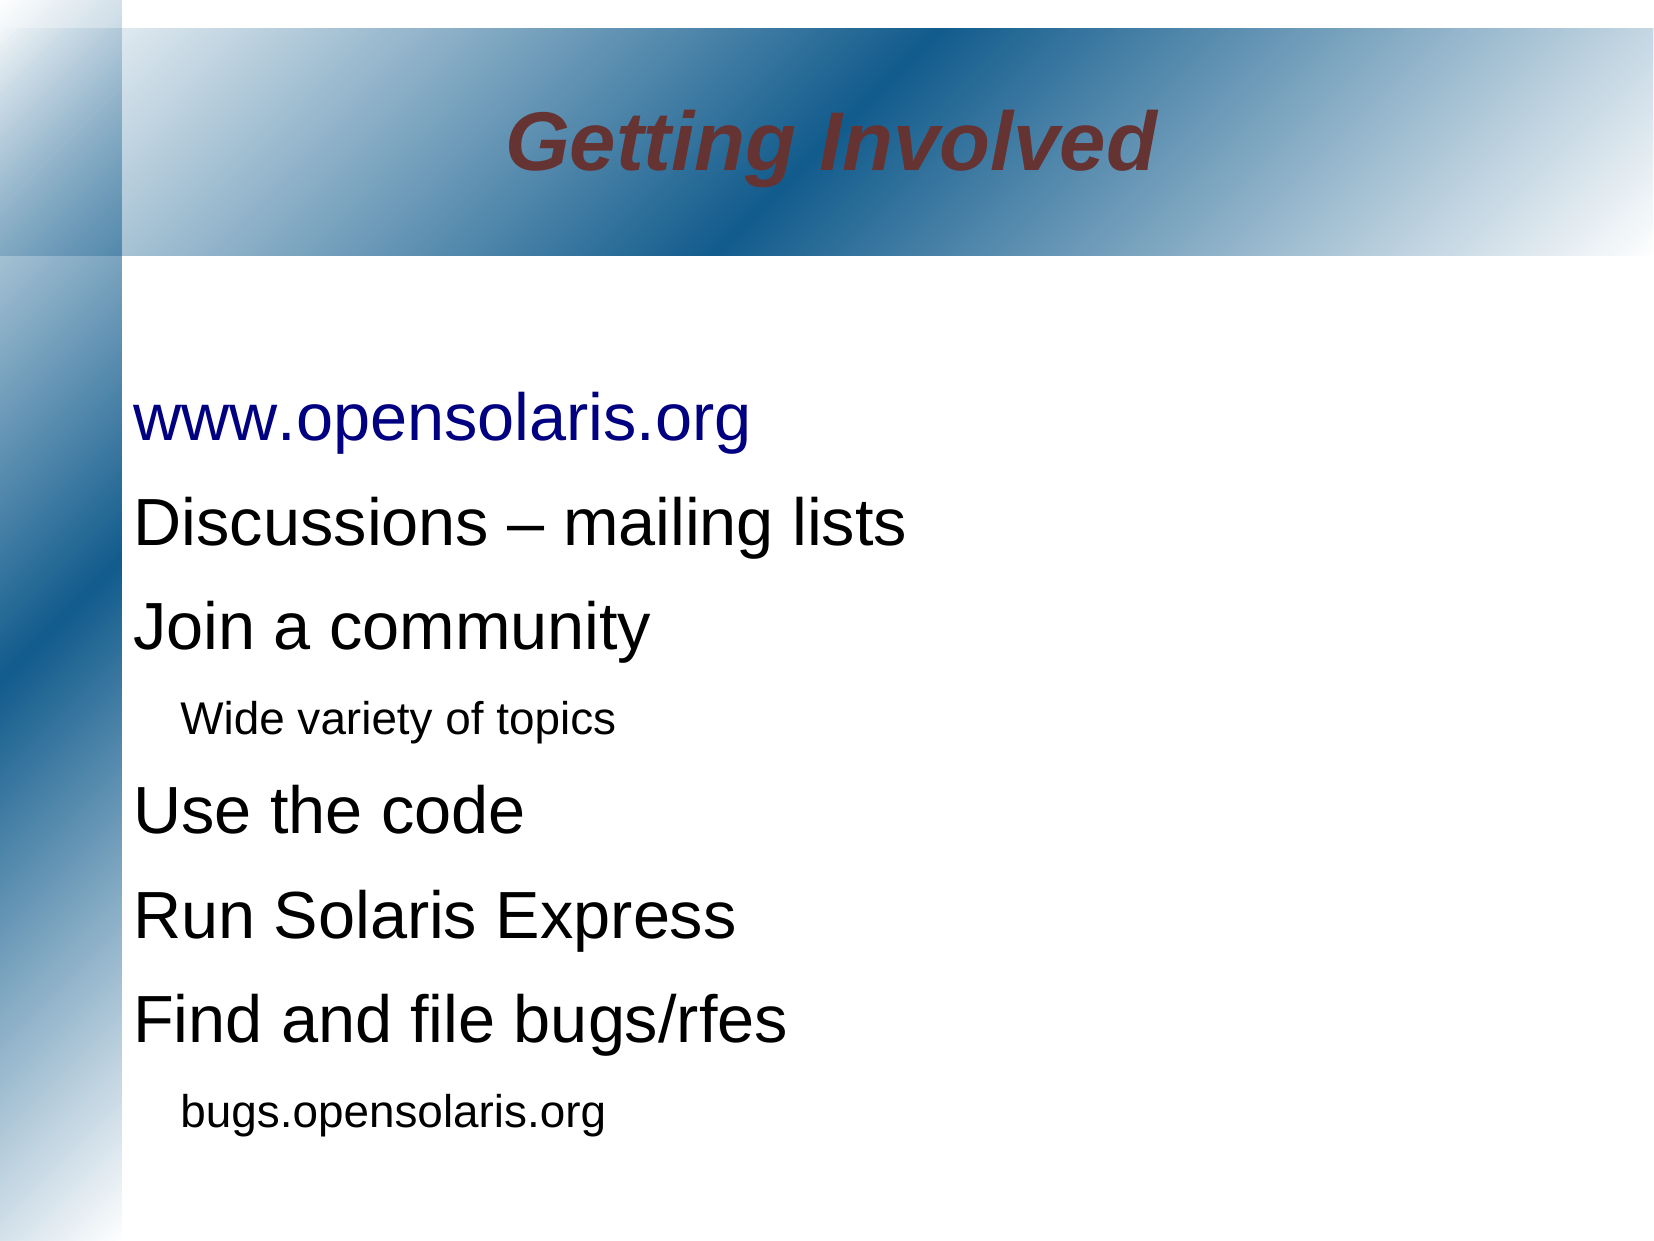

# Getting Involved
www.opensolaris.org
Discussions – mailing lists
Join a community
Wide variety of topics
Use the code
Run Solaris Express
Find and file bugs/rfes
bugs.opensolaris.org